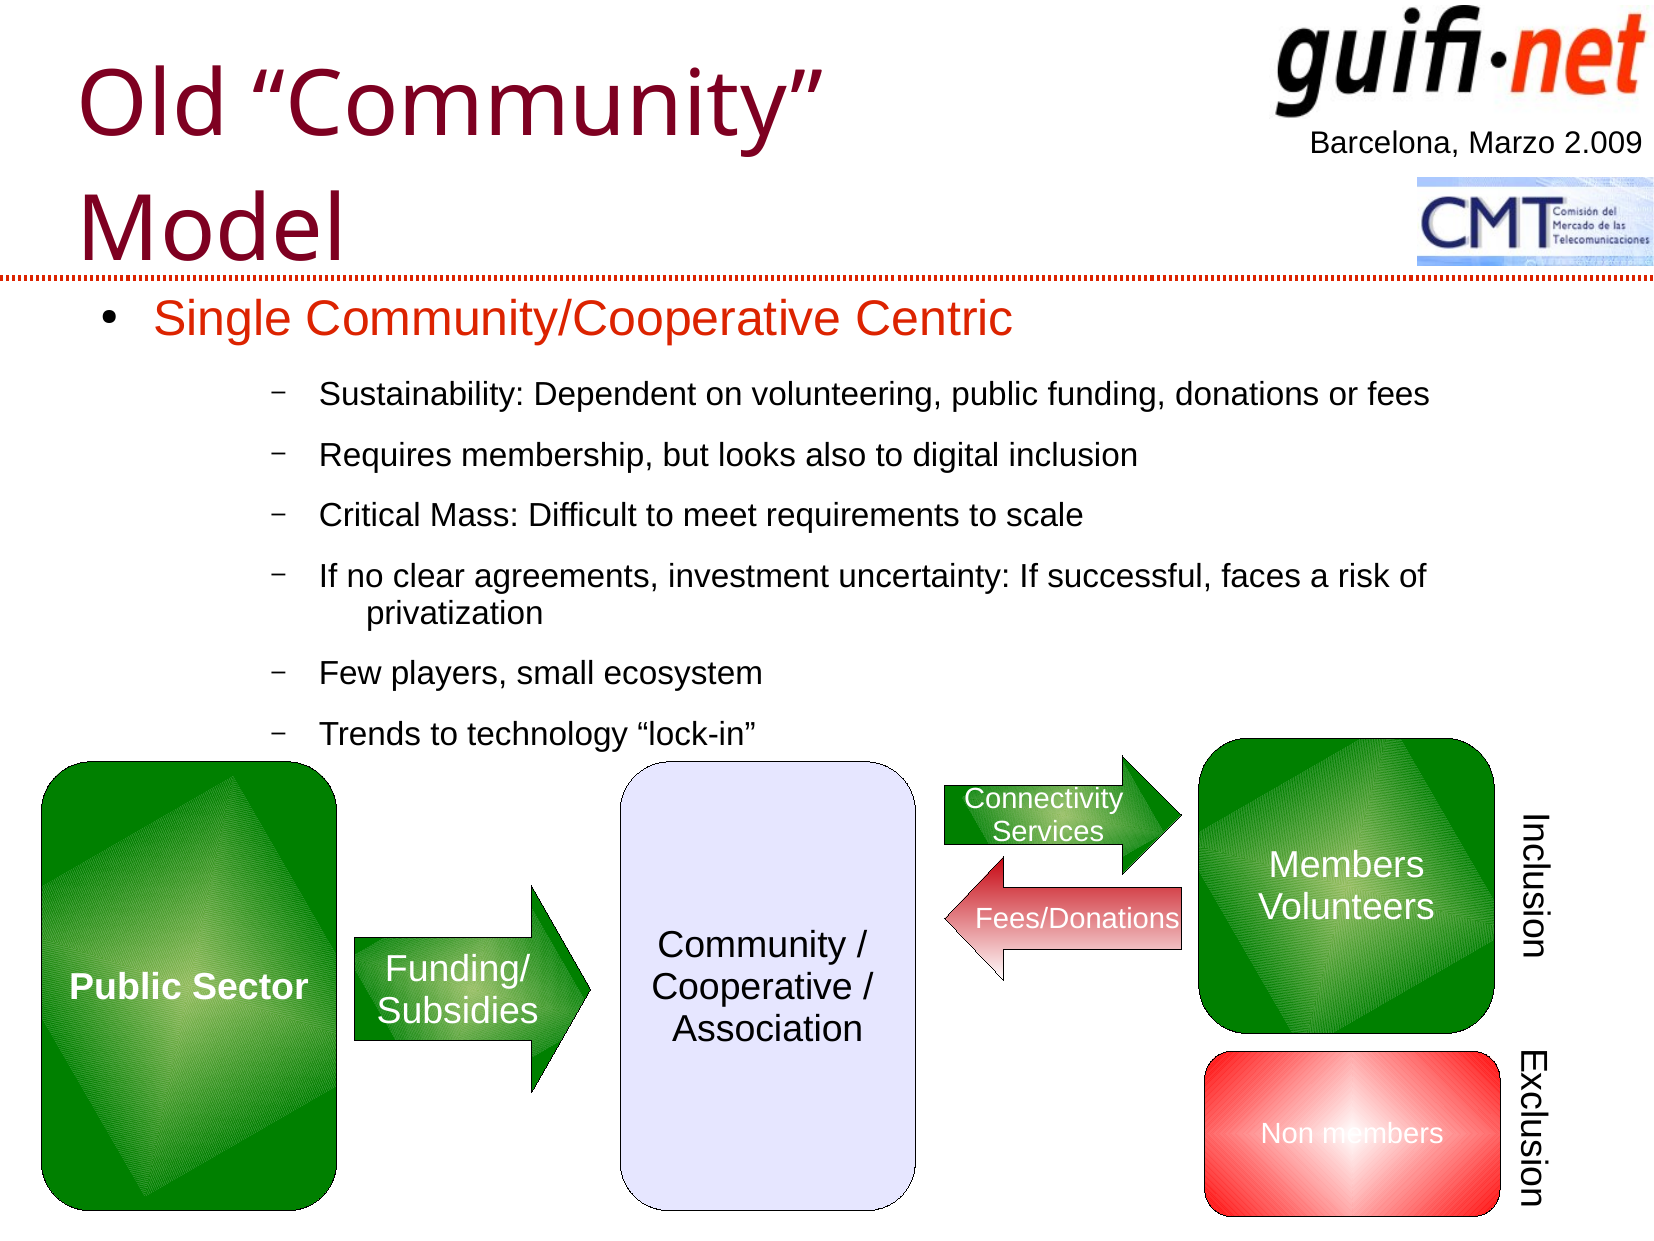

# Old “Community” Model
Single Community/Cooperative Centric
Sustainability: Dependent on volunteering, public funding, donations or fees
Requires membership, but looks also to digital inclusion
Critical Mass: Difficult to meet requirements to scale
If no clear agreements, investment uncertainty: If successful, faces a risk of privatization
Few players, small ecosystem
Trends to technology “lock-in”
Members
Volunteers
Connectivity
Services
Public Sector
Community /
Cooperative /
Association
Fees/Donations
Inclusion
Funding/
Subsidies
Non members
Exclusion